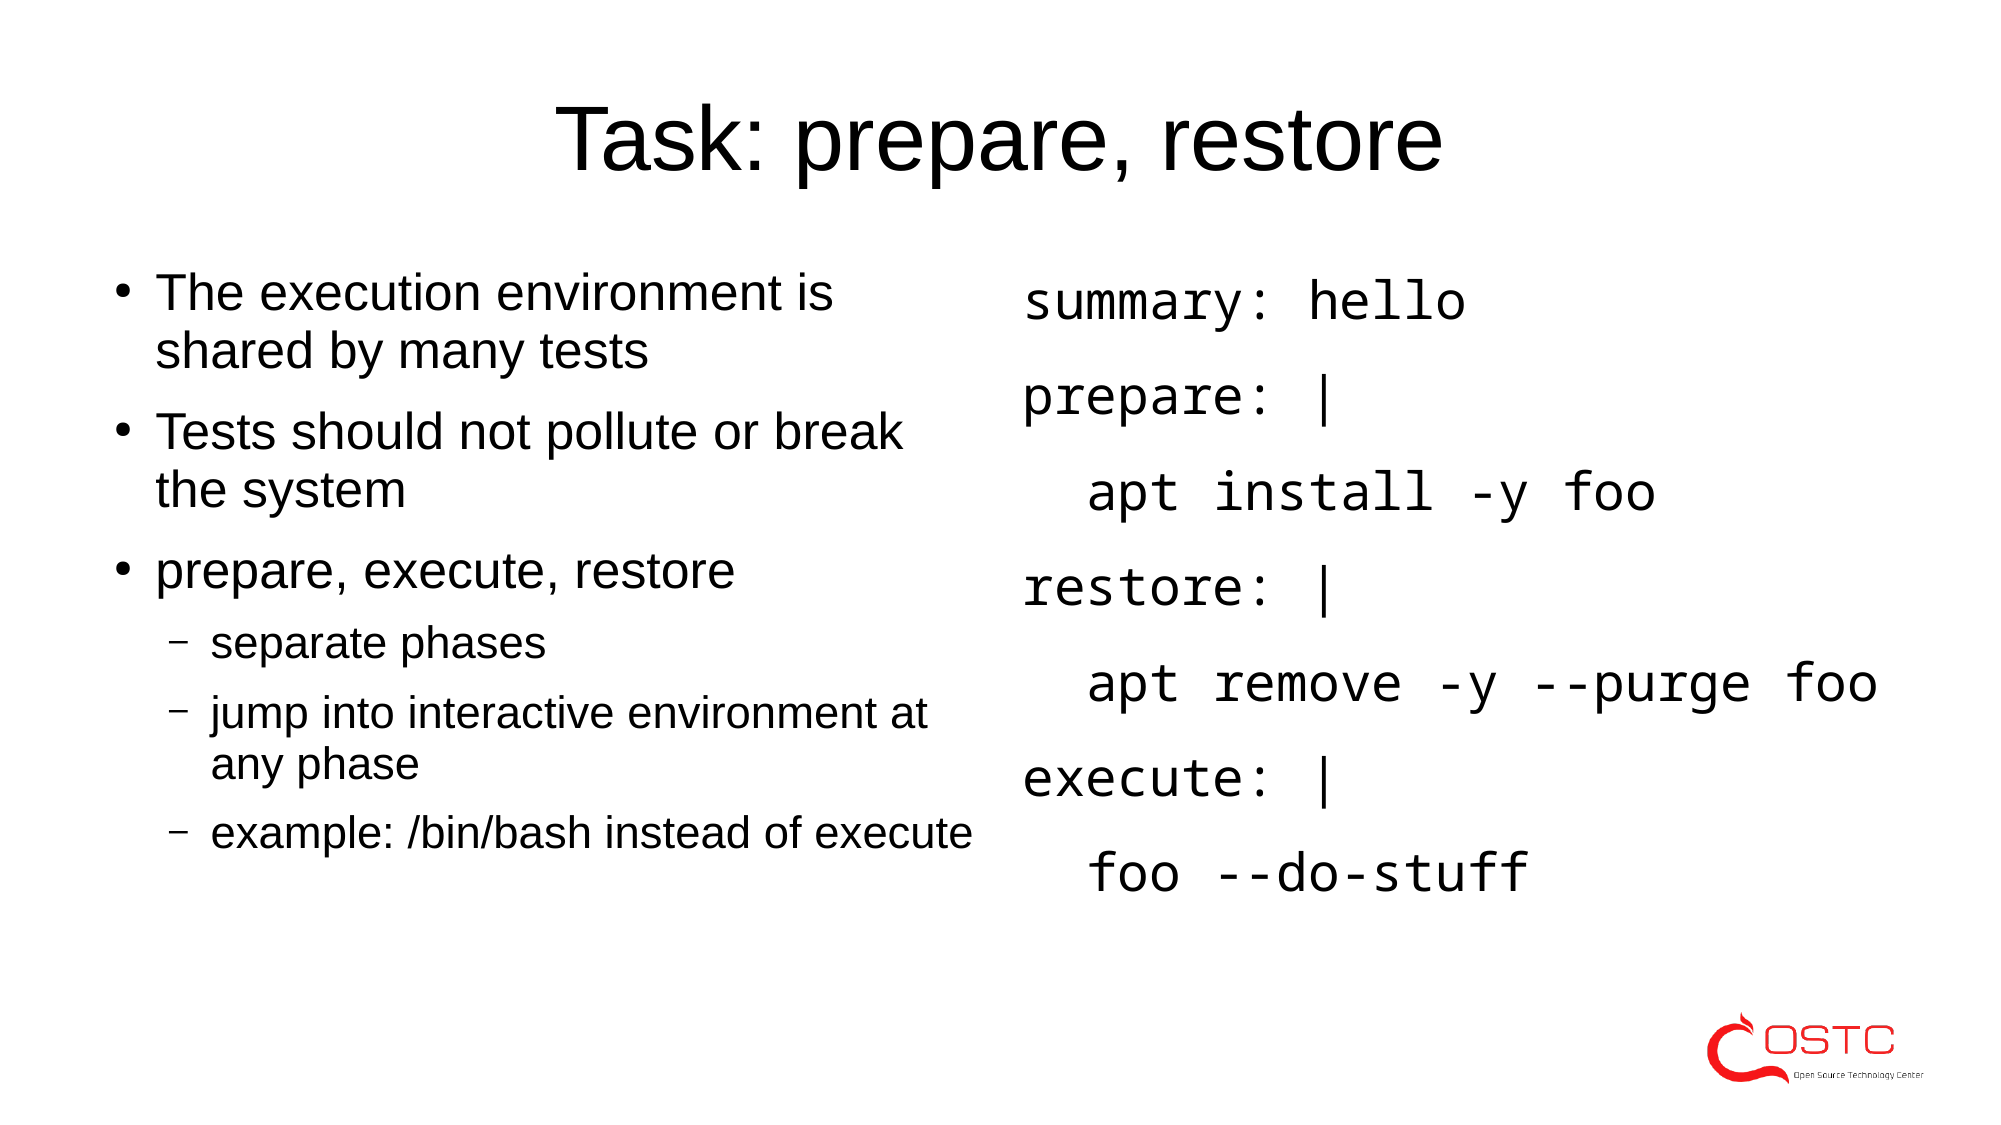

# Task: prepare, restore
The execution environment is shared by many tests
Tests should not pollute or break the system
prepare, execute, restore
separate phases
jump into interactive environment at any phase
example: /bin/bash instead of execute
summary: hello
prepare: |
 apt install -y foo
restore: |
 apt remove -y --purge foo
execute: |
 foo --do-stuff